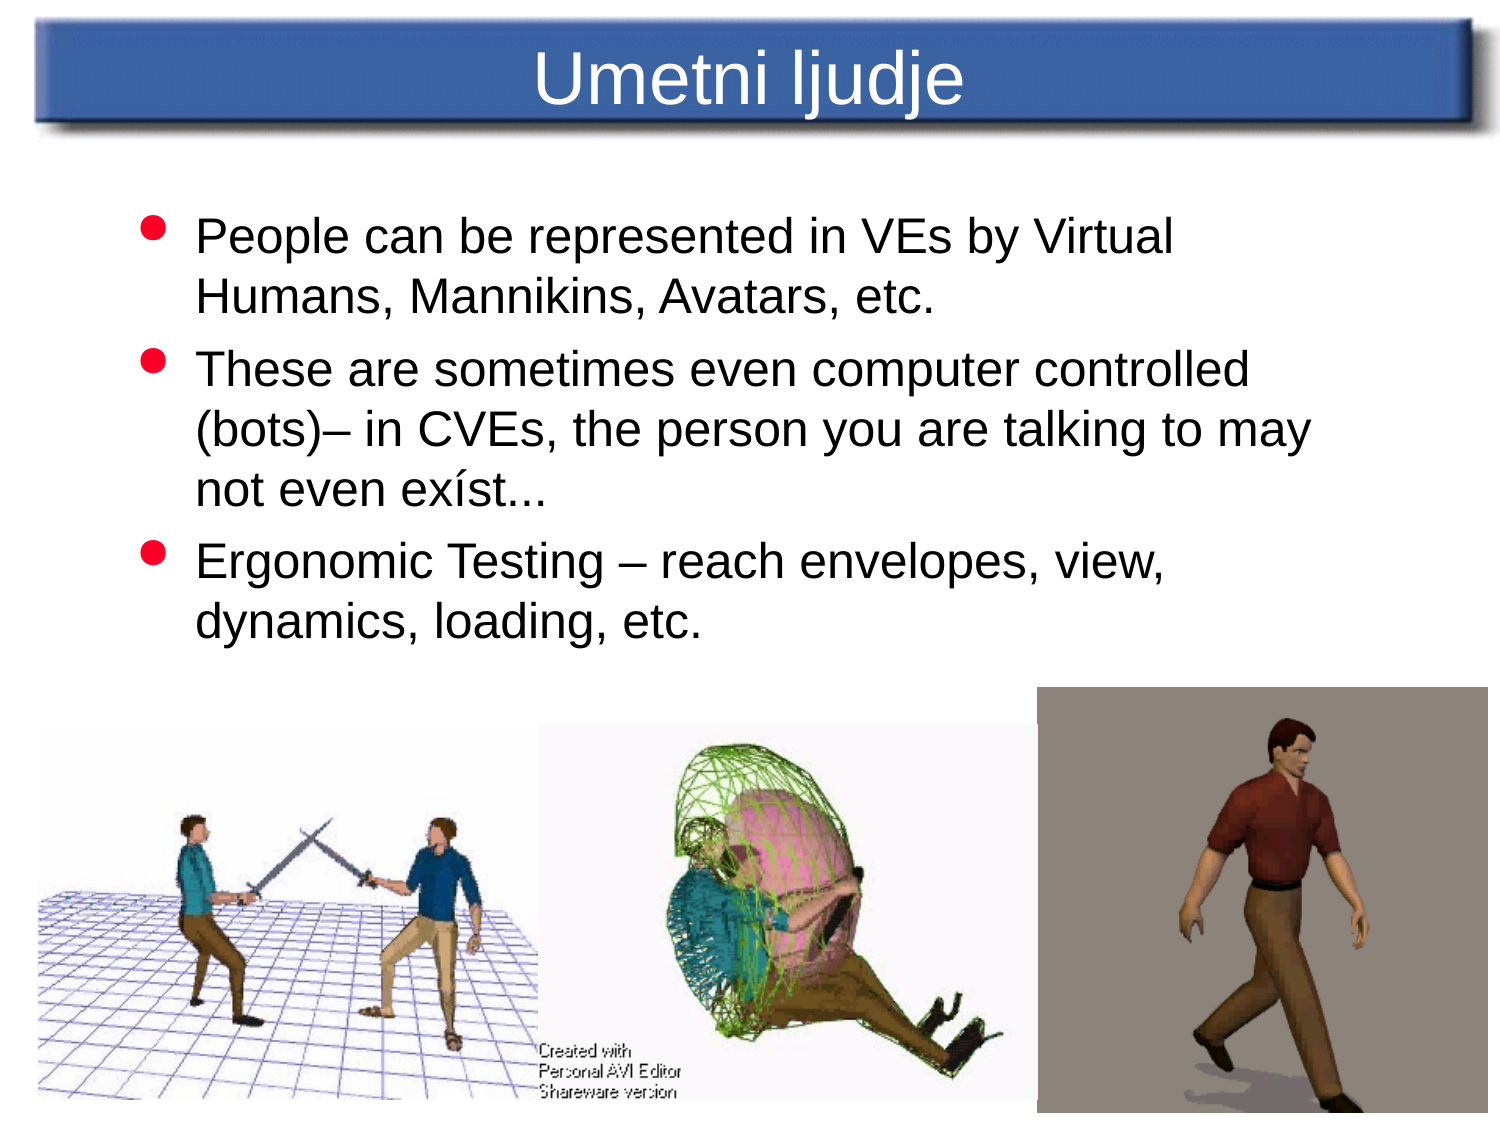

# Umetni ljudje
People can be represented in VEs by Virtual Humans, Mannikins, Avatars, etc.
These are sometimes even computer controlled (bots)– in CVEs, the person you are talking to may not even exíst...
Ergonomic Testing – reach envelopes, view, dynamics, loading, etc.